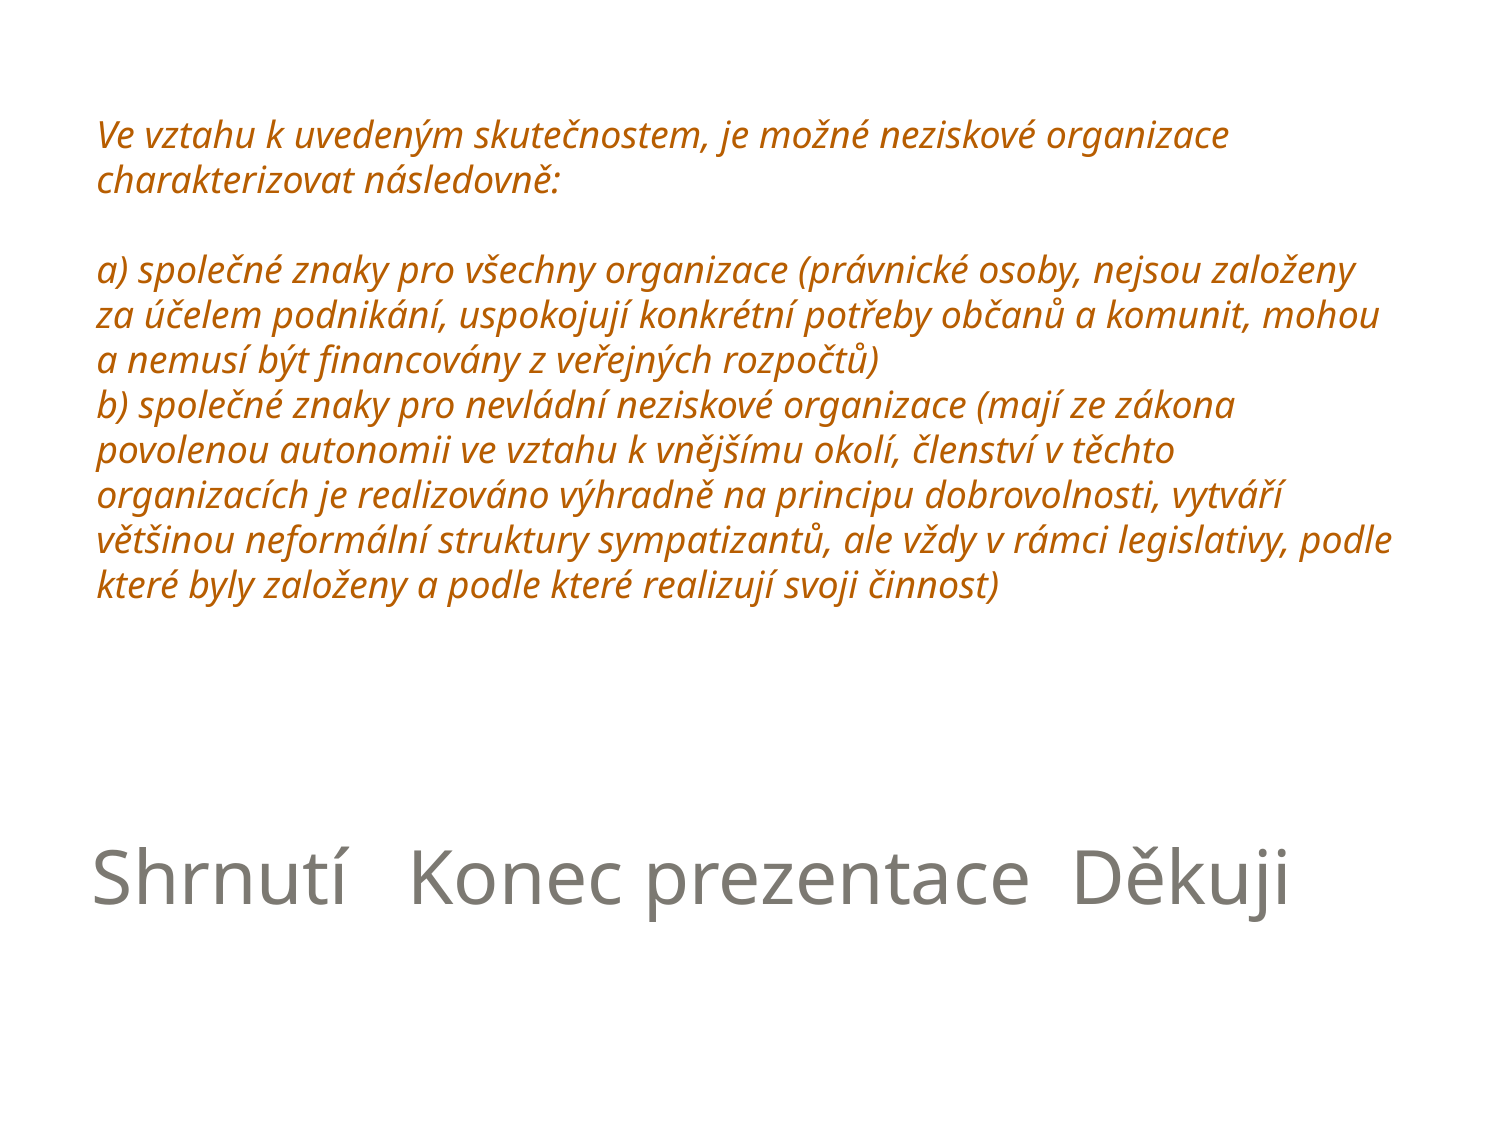

Ve vztahu k uvedeným skutečnostem, je možné neziskové organizace charakterizovat následovně:
a) společné znaky pro všechny organizace (právnické osoby, nejsou založeny za účelem podnikání, uspokojují konkrétní potřeby občanů a komunit, mohou a nemusí být financovány z veřejných rozpočtů)
b) společné znaky pro nevládní neziskové organizace (mají ze zákona povolenou autonomii ve vztahu k vnějšímu okolí, členství v těchto organizacích je realizováno výhradně na principu dobrovolnosti, vytváří většinou neformální struktury sympatizantů, ale vždy v rámci legislativy, podle které byly založeny a podle které realizují svoji činnost)
# Shrnutí Konec prezentace Děkuji